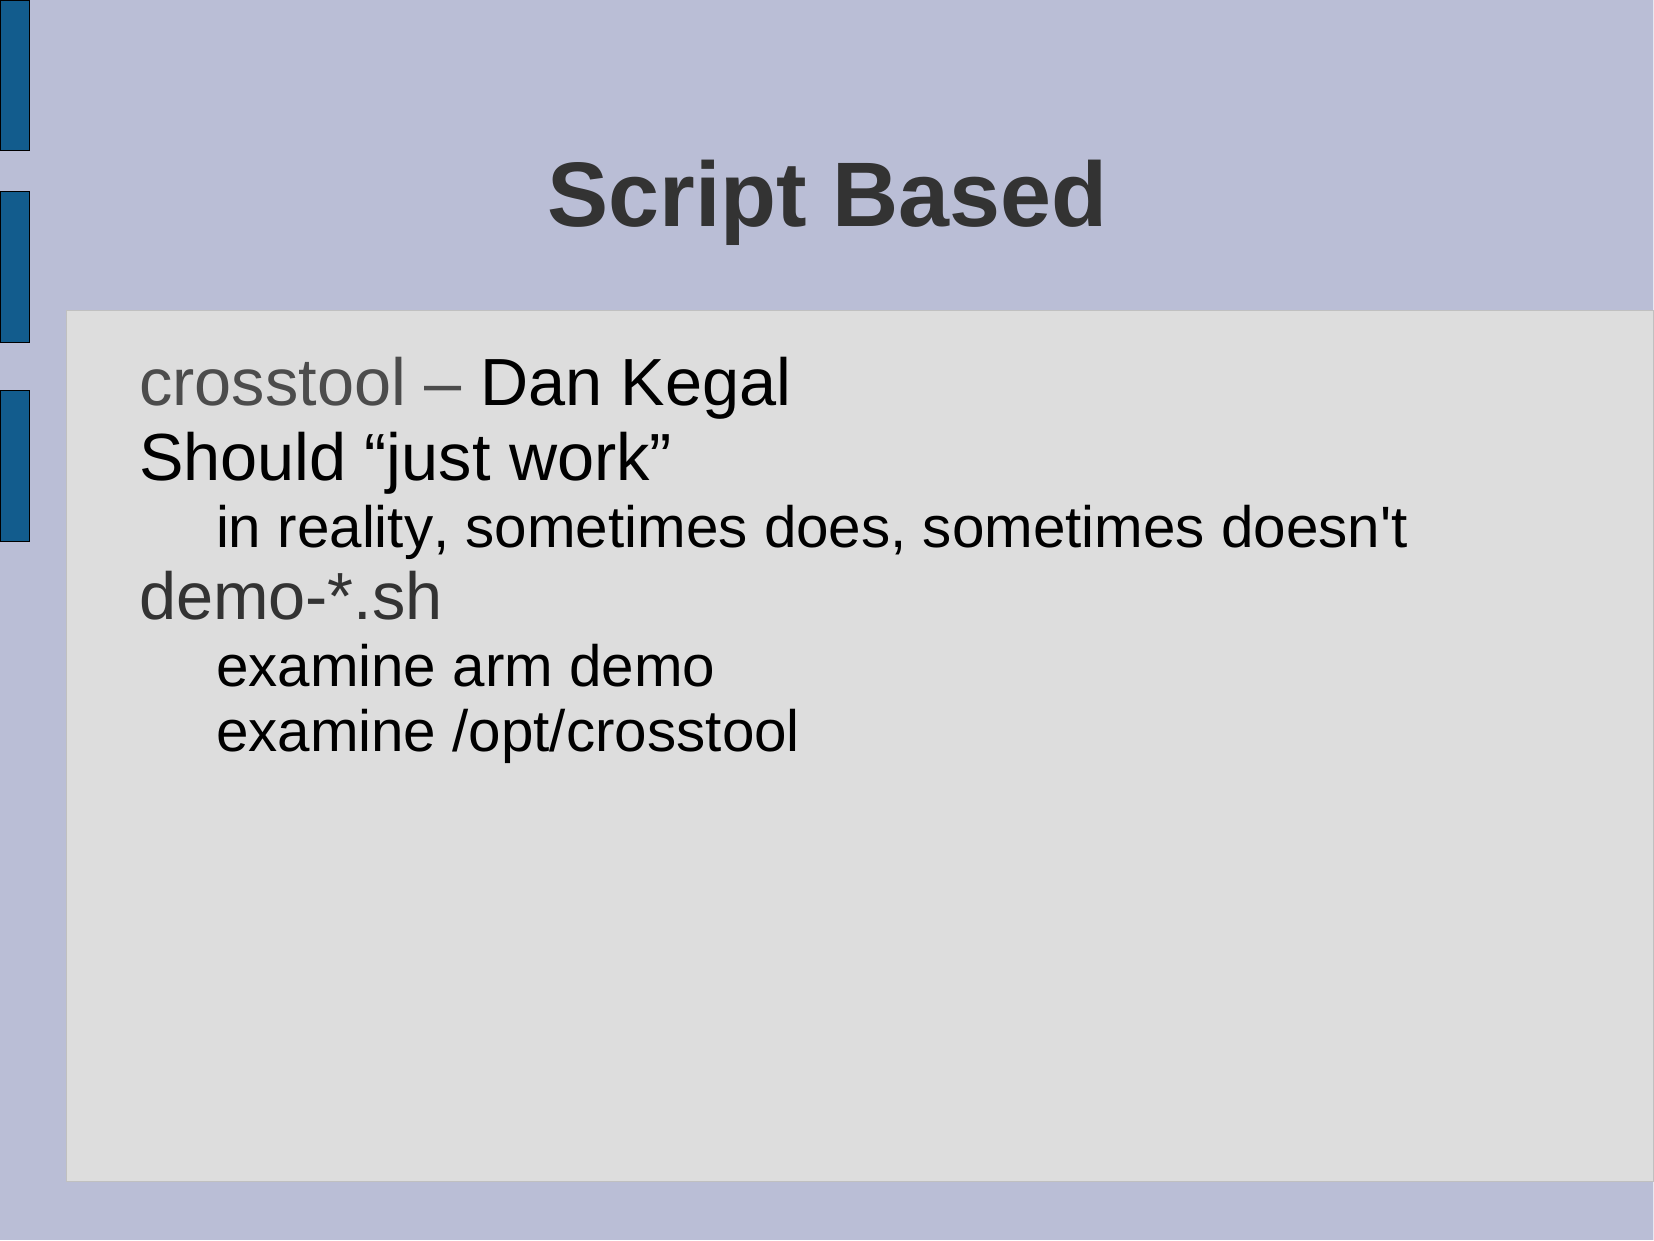

# Script Based
crosstool – Dan Kegal
Should “just work”
in reality, sometimes does, sometimes doesn't
demo-*.sh
examine arm demo
examine /opt/crosstool